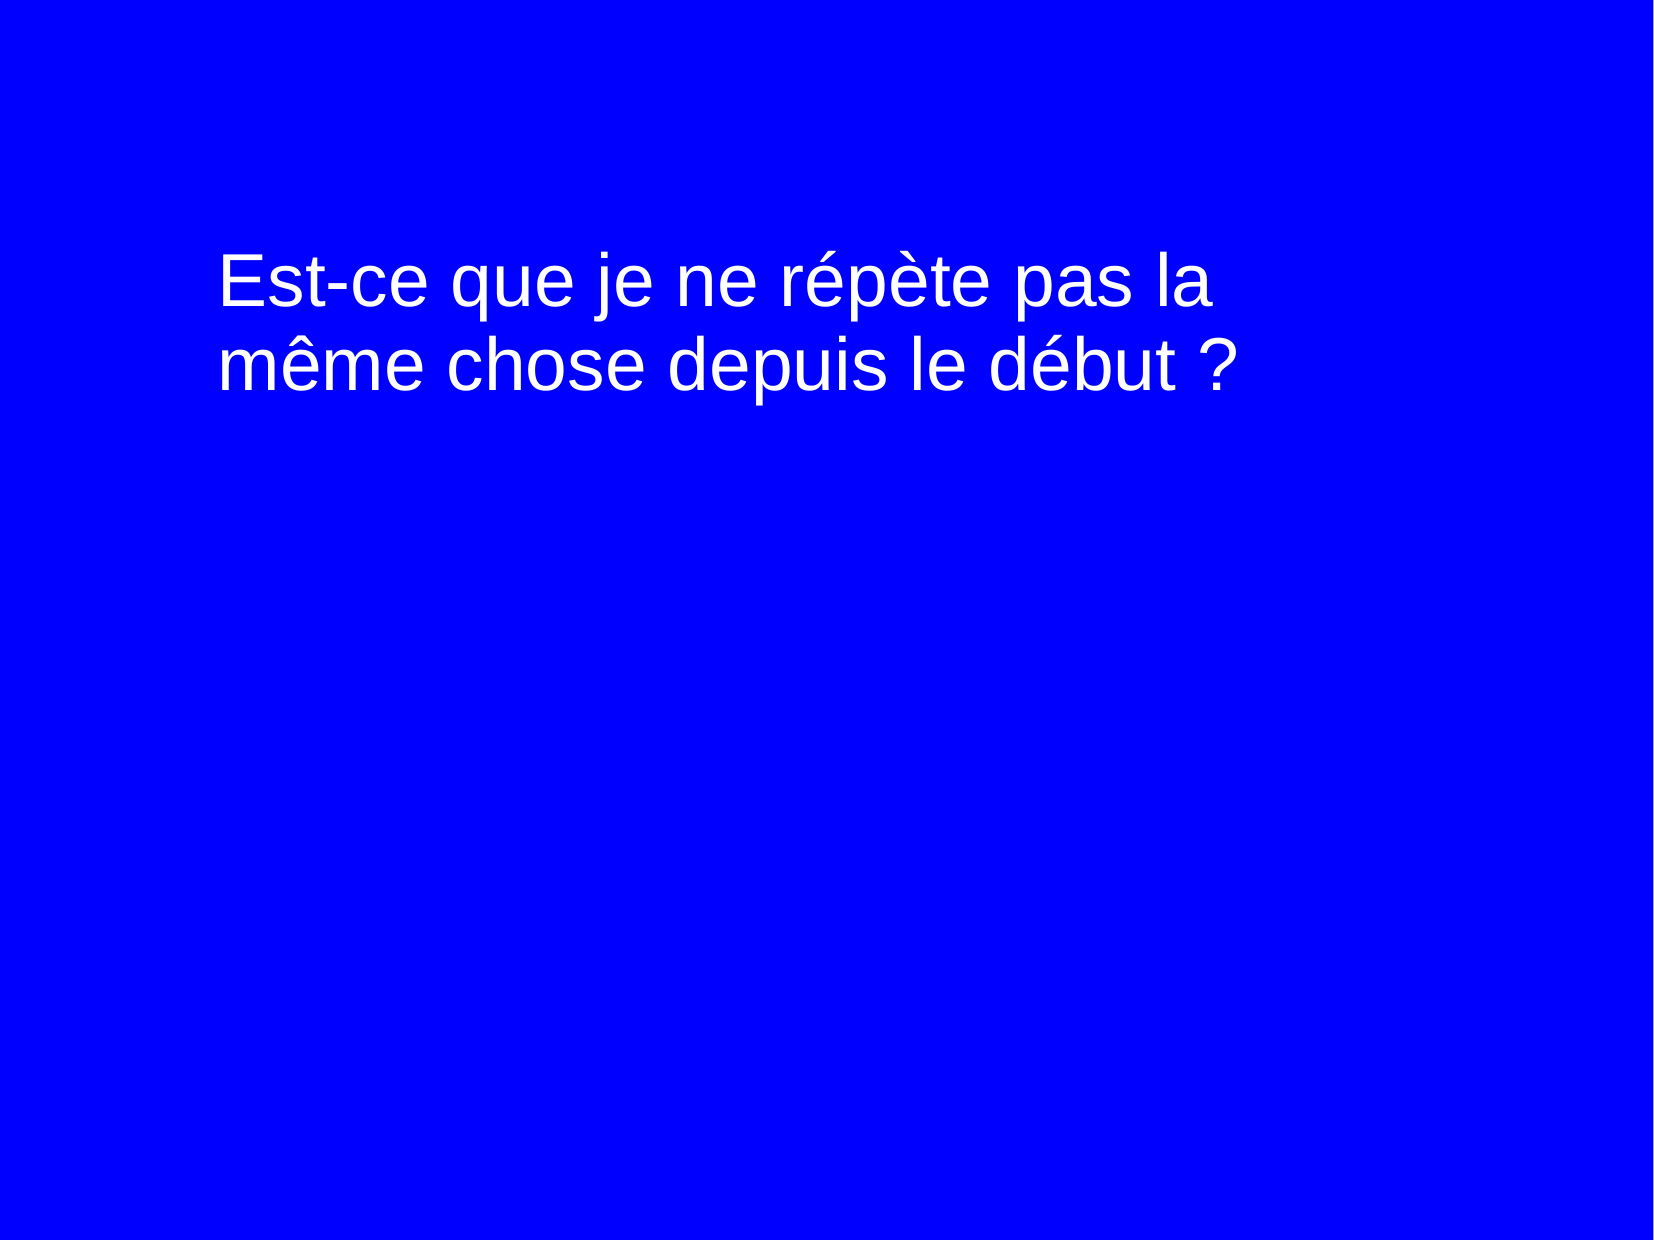

Est-ce que je ne répète pas la même chose depuis le début ?